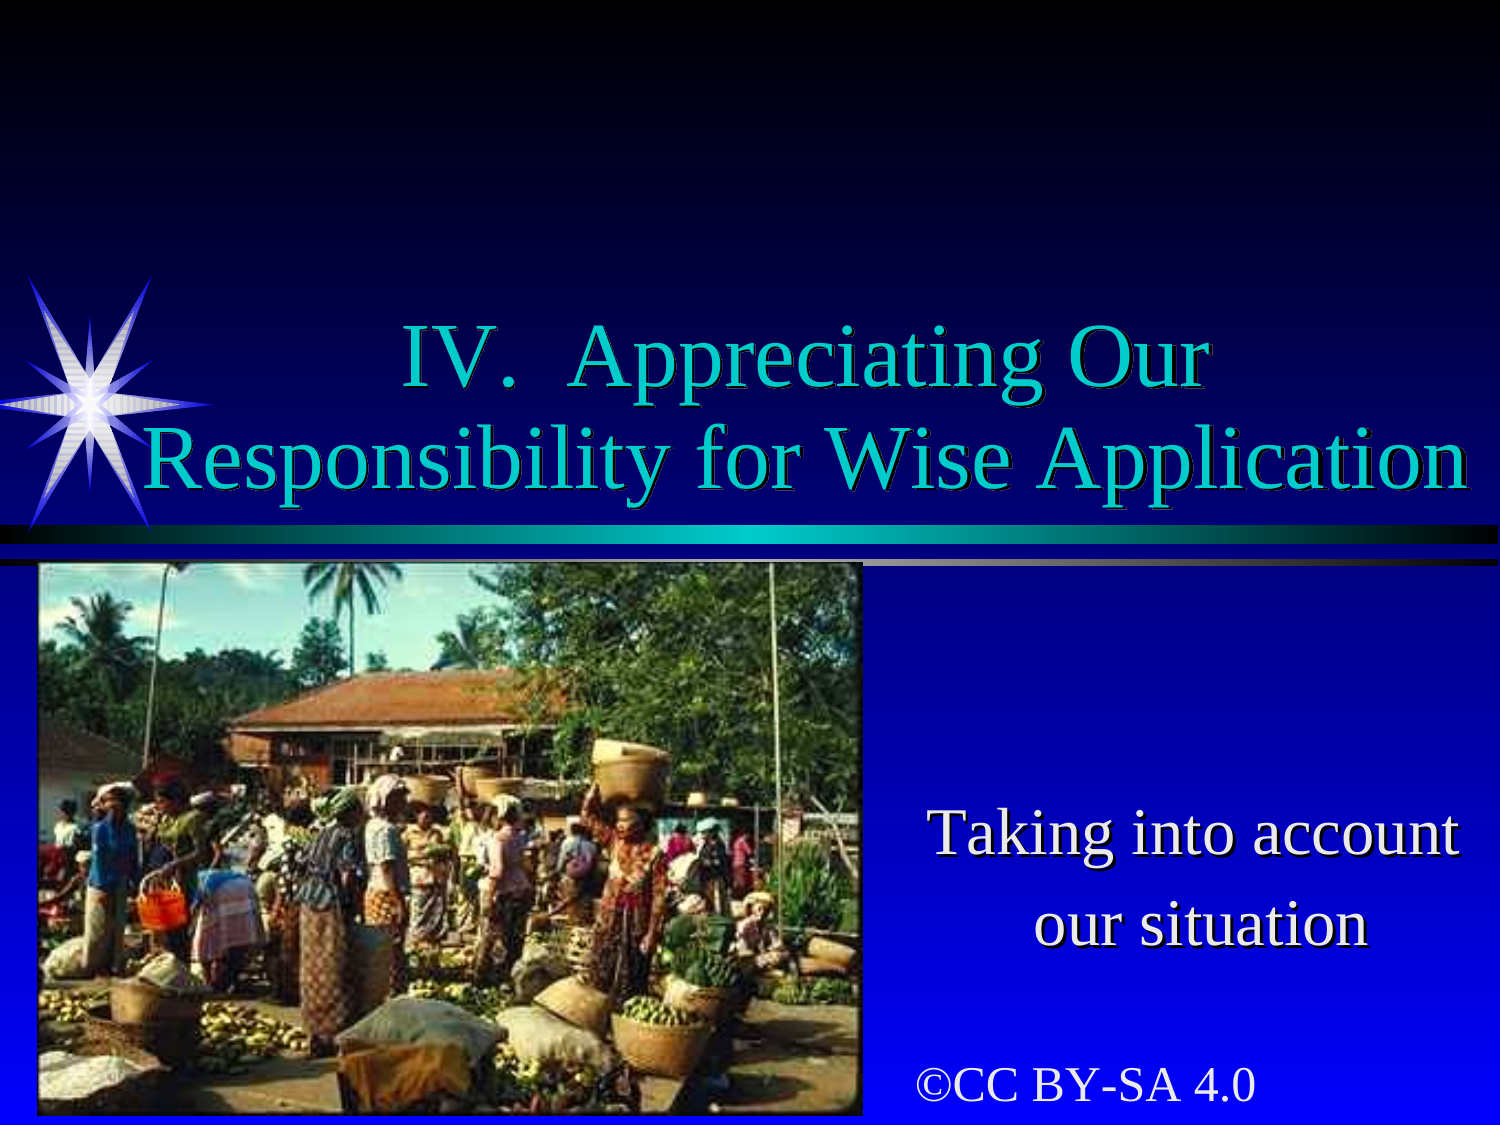

# IV. Appreciating Our Responsibility for Wise Application
Taking into account
 our situation
©CC BY-SA 4.0